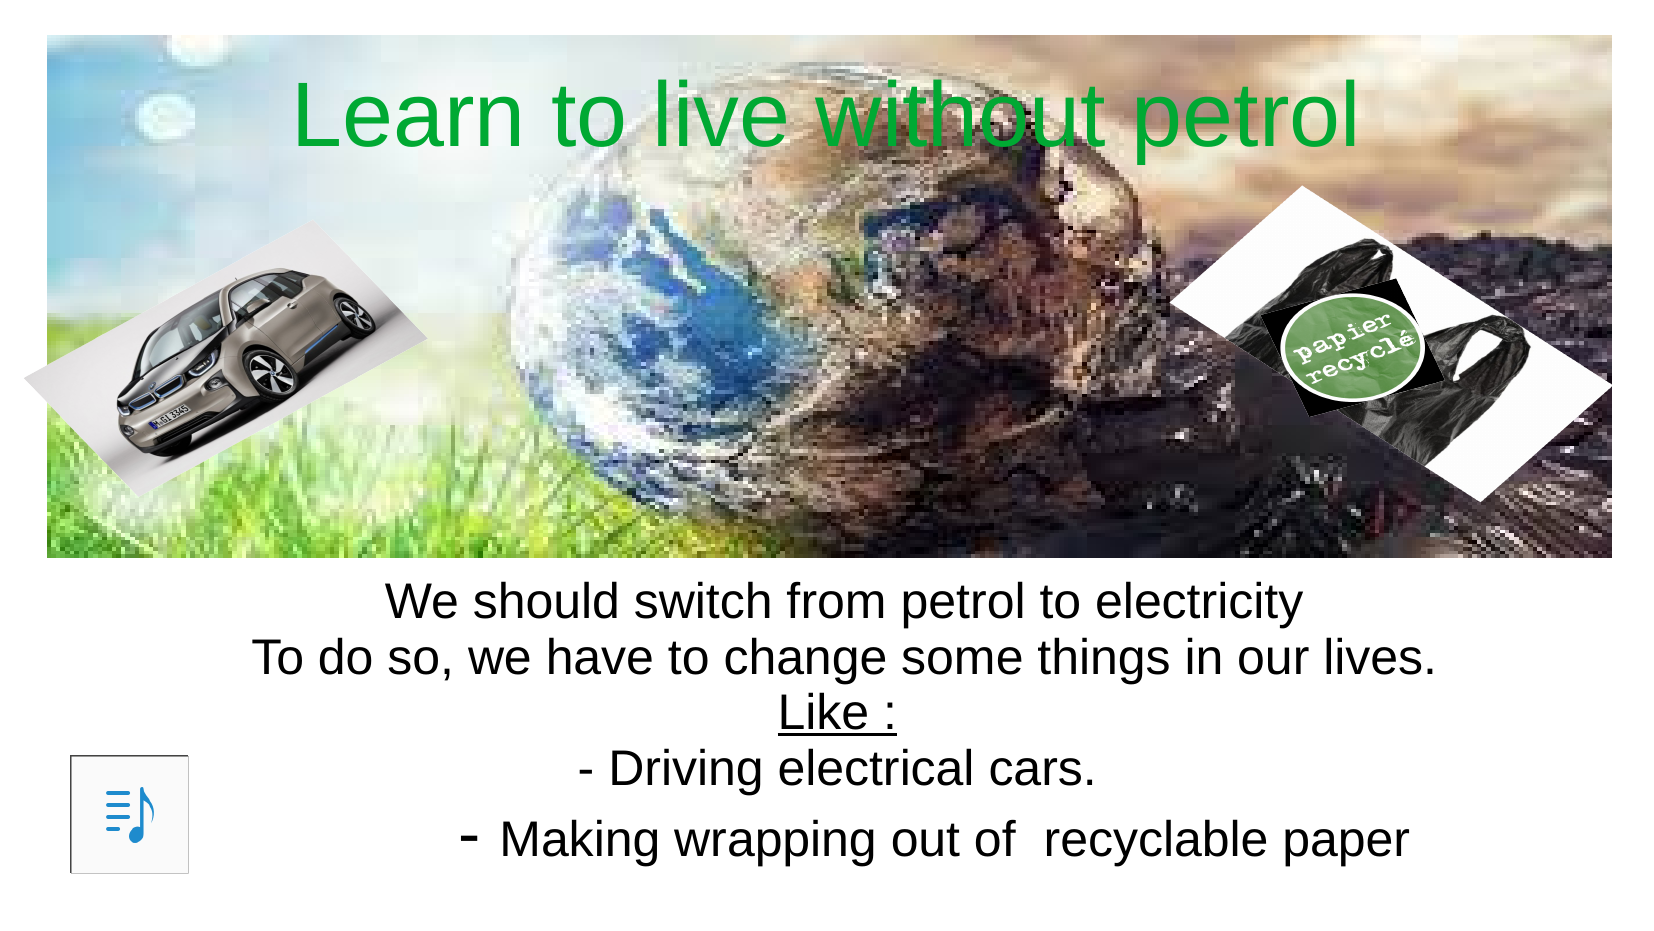

Learn to live without petrol
# We should switch from petrol to electricity
To do so, we have to change some things in our lives.
Like :
- Driving electrical cars.
 - Making wrapping out of recyclable paper